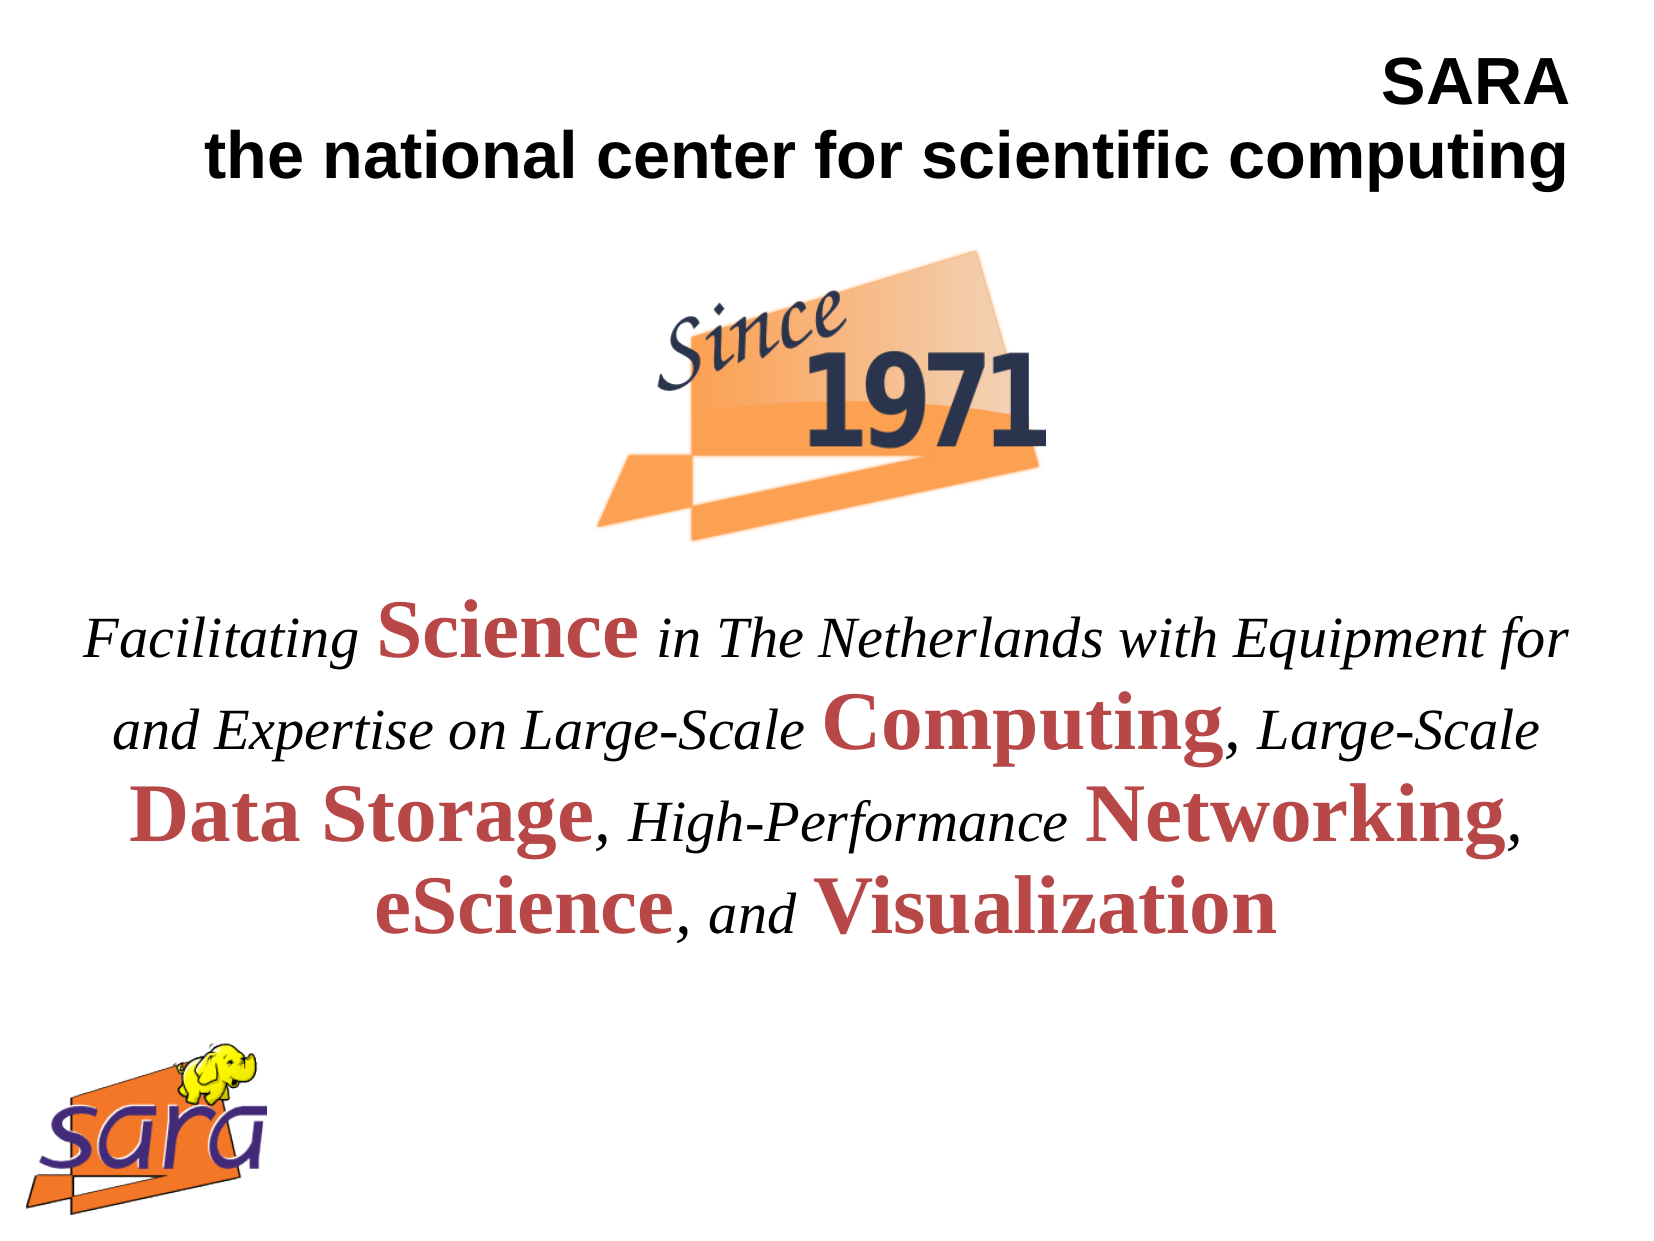

# SARA the national center for scientific computing
Facilitating Science in The Netherlands with Equipment for and Expertise on Large-Scale Computing, Large-Scale Data Storage, High-Performance Networking, eScience, and Visualization